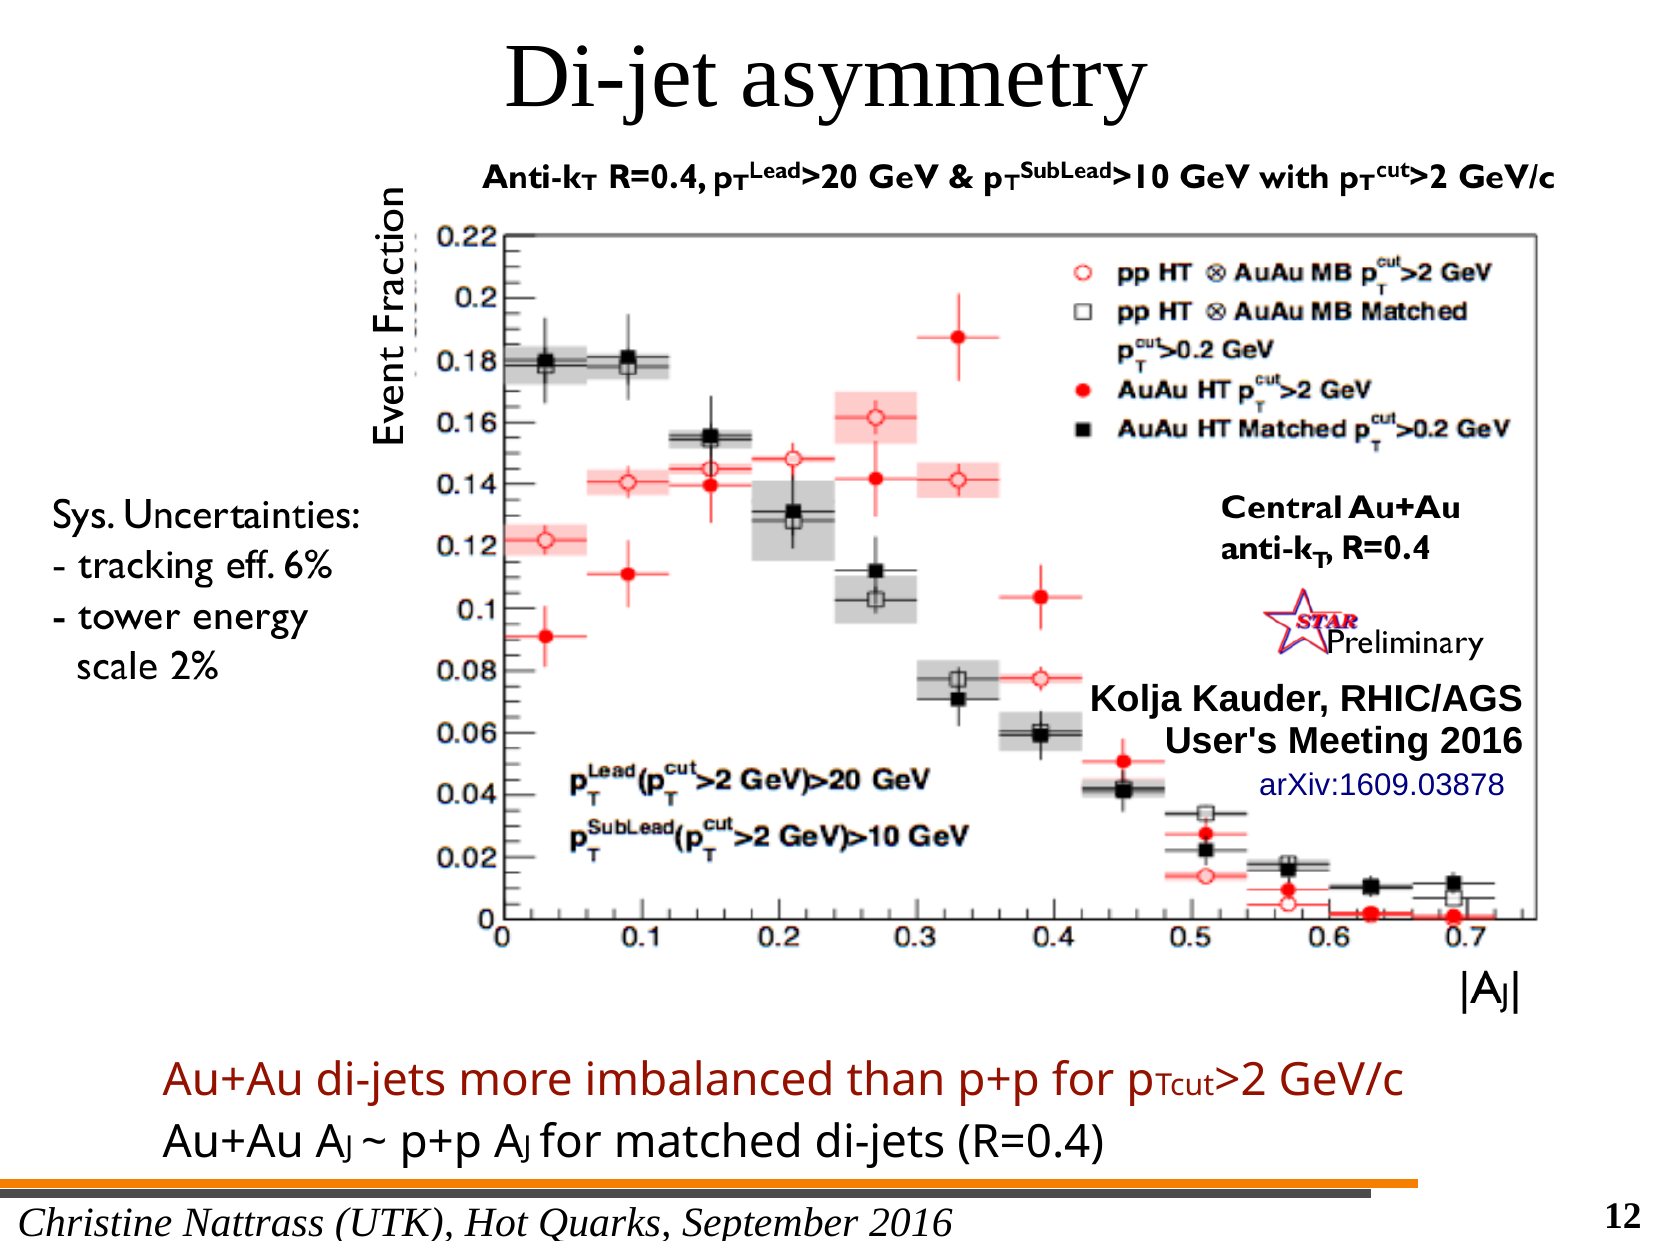

# Di-jet asymmetry
Kolja Kauder, RHIC/AGS User's Meeting 2016
arXiv:1609.03878
Au+Au di-jets more imbalanced than p+p for pTcut>2 GeV/c
Au+Au AJ ~ p+p AJ for matched di-jets (R=0.4)